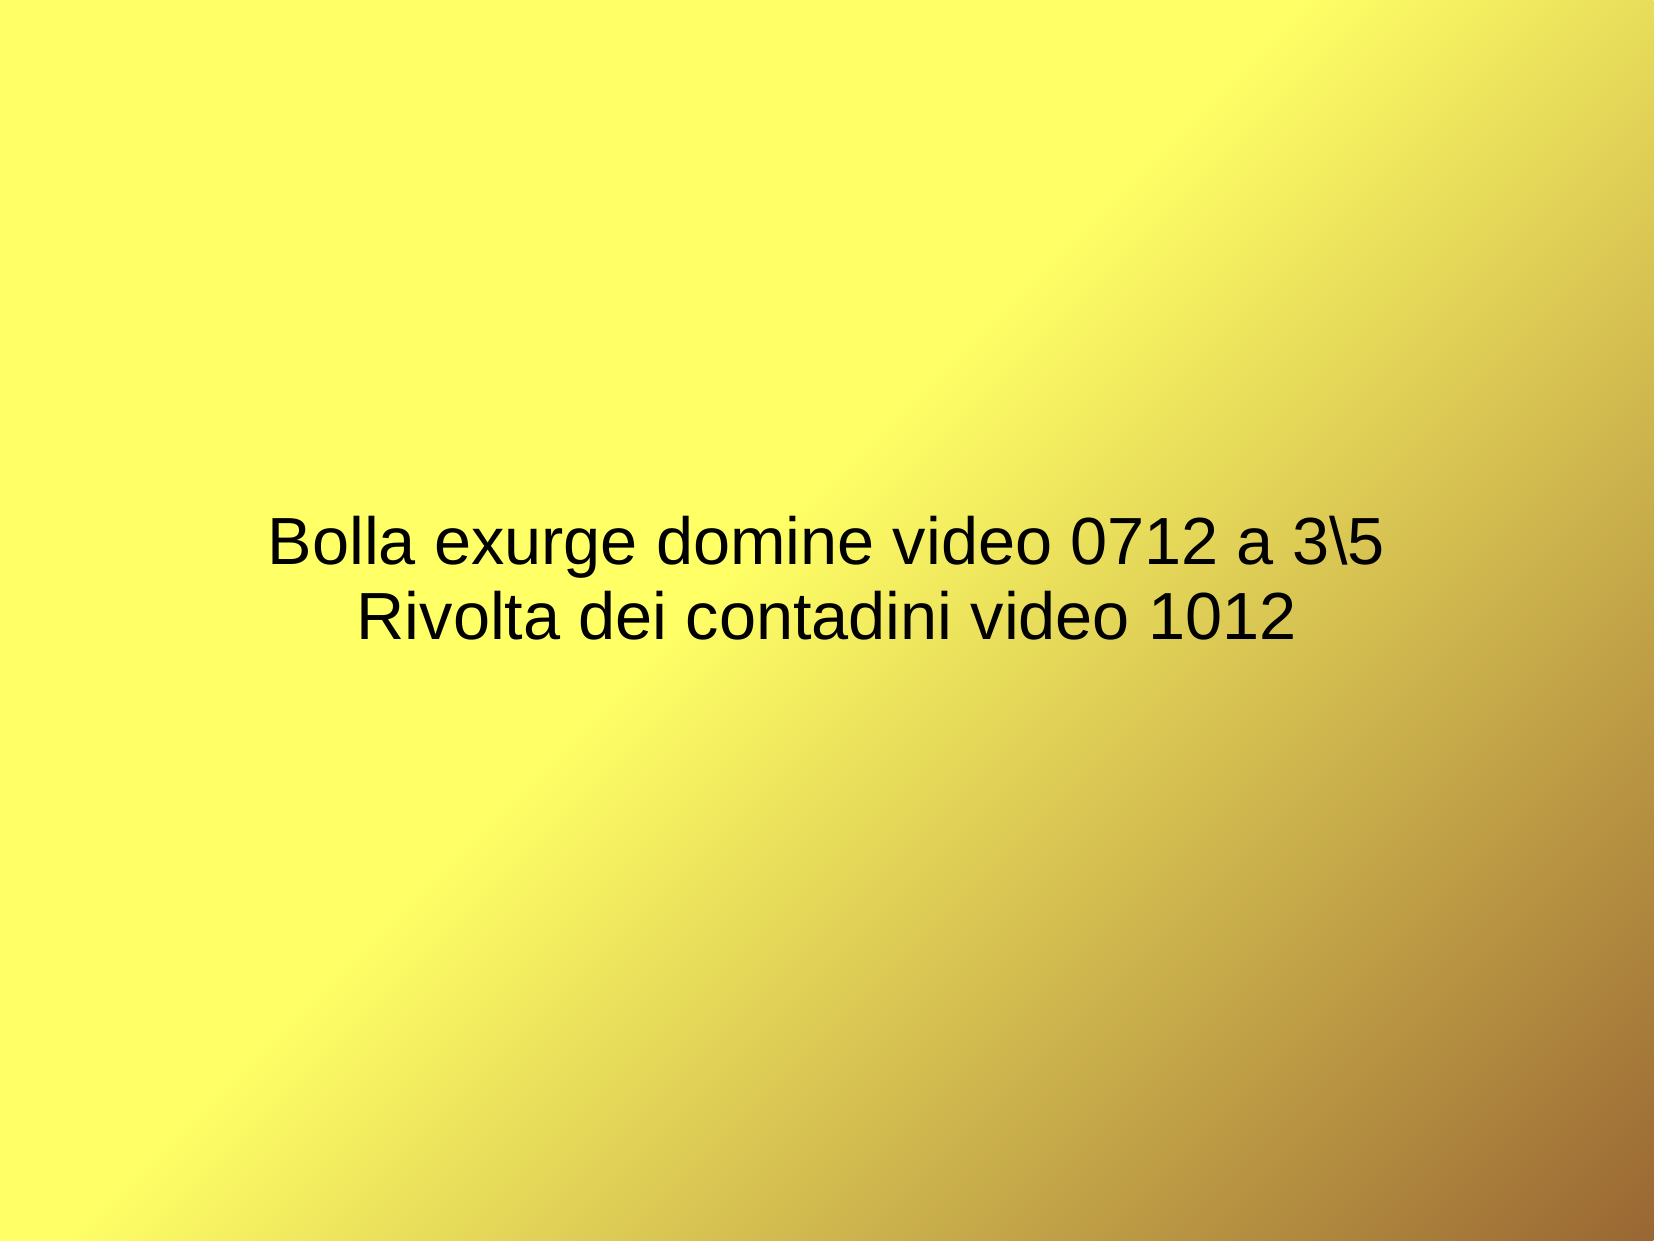

# Bolla exurge domine video 0712 a 3\5
Rivolta dei contadini video 1012